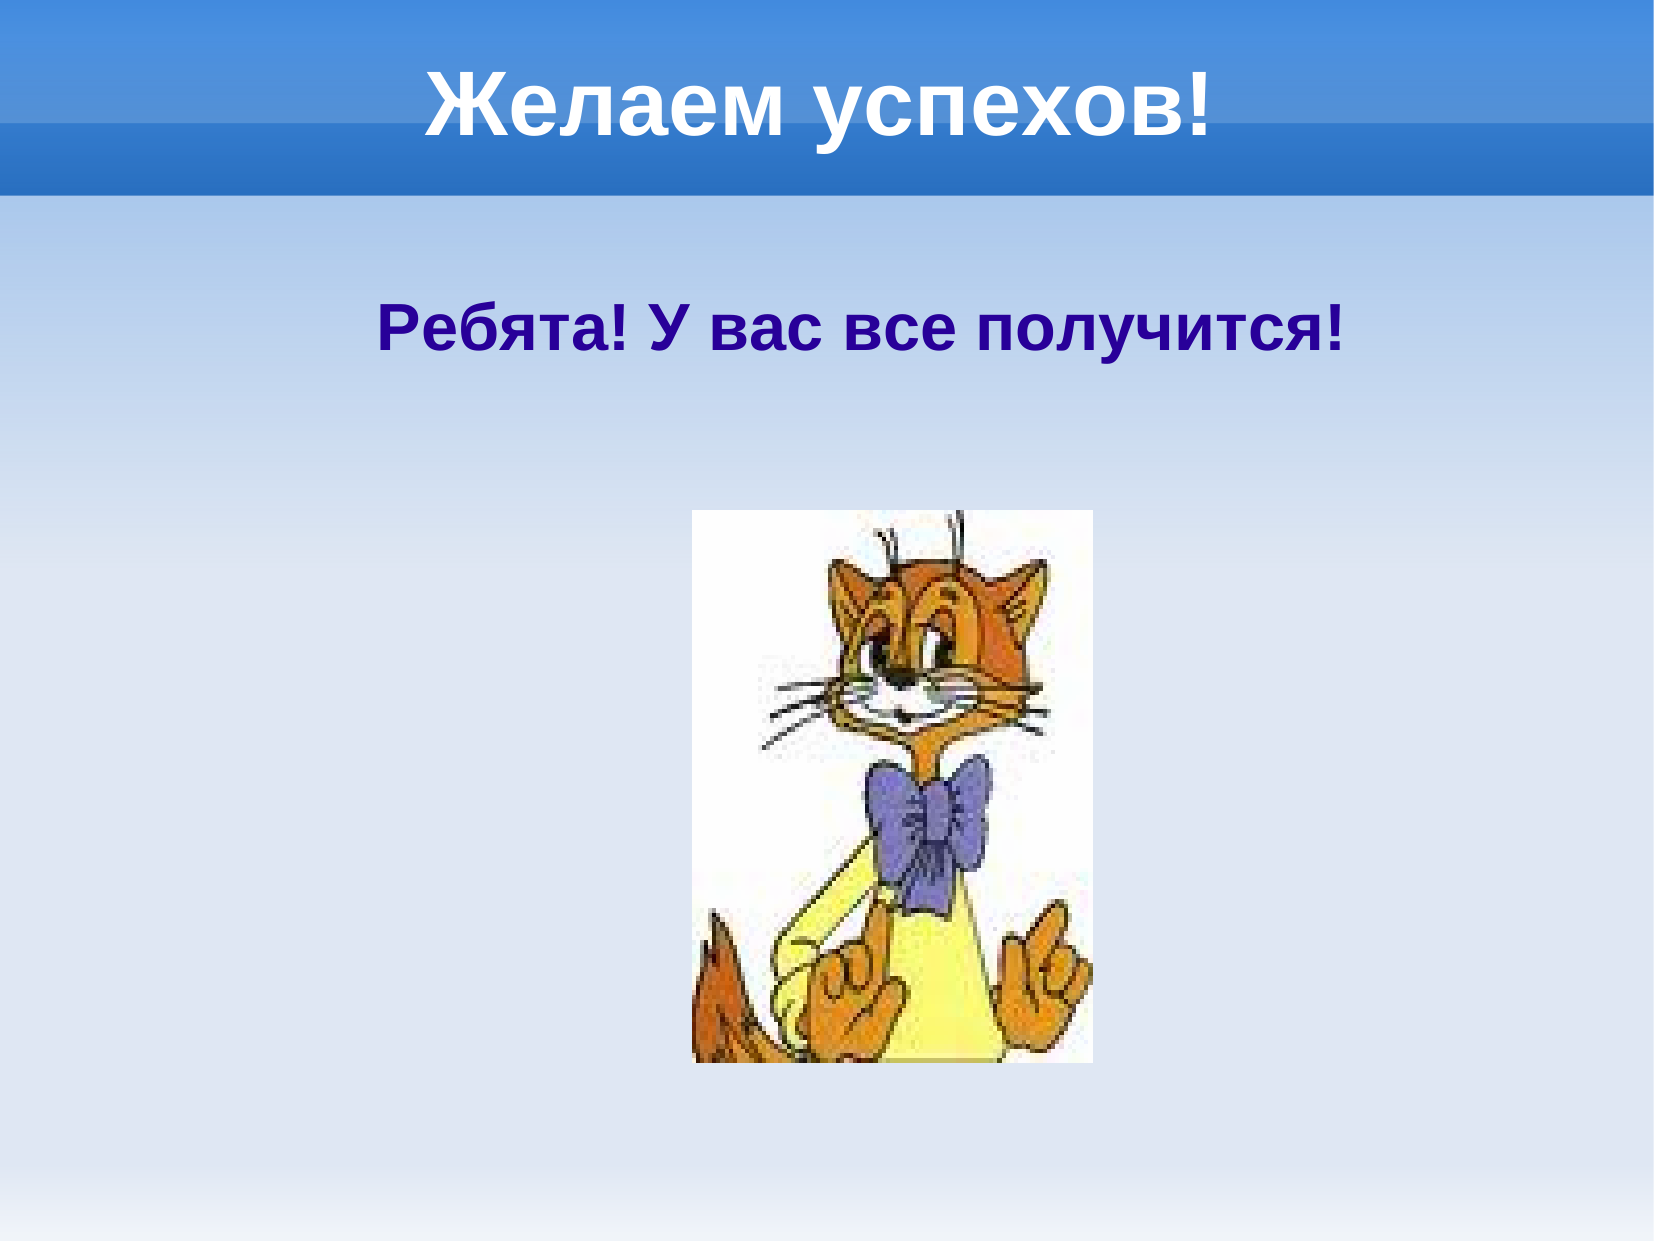

# Желаем успехов!
Ребята! У вас все получится!